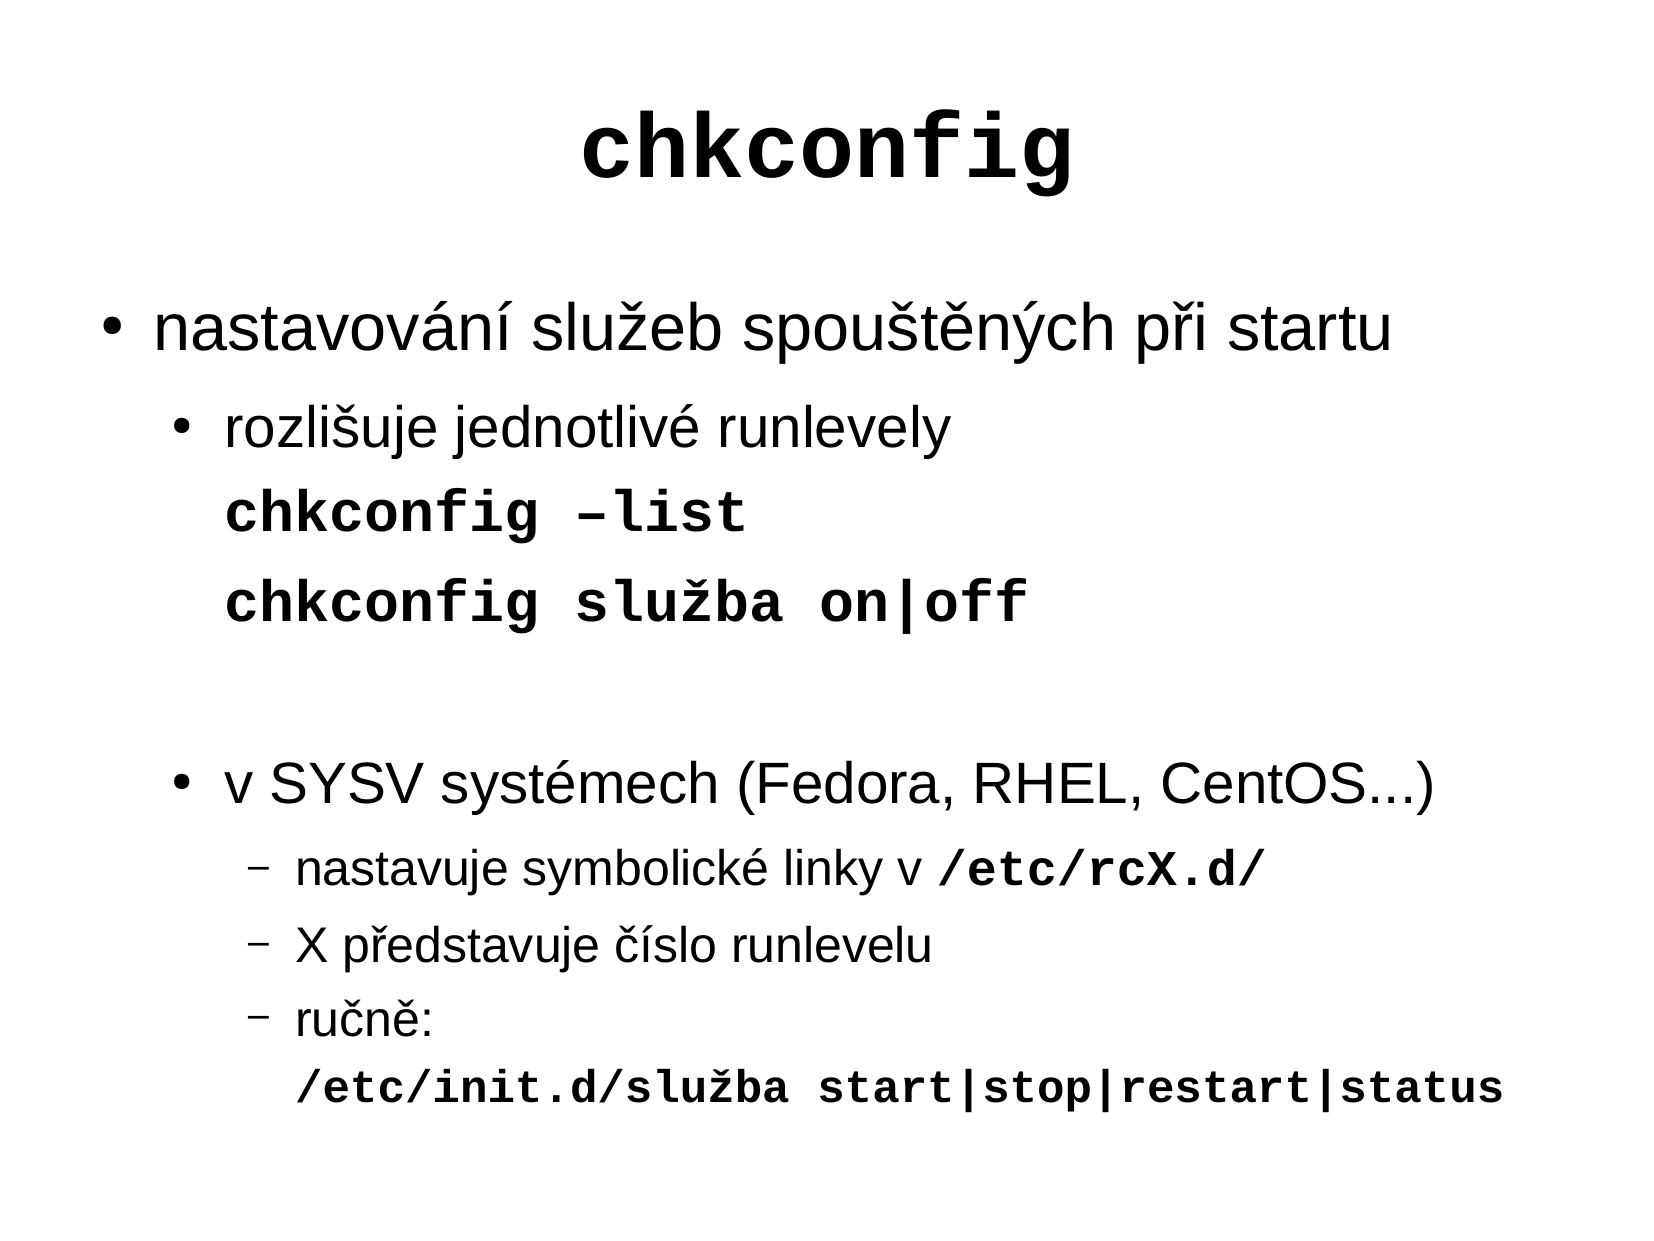

# chkconfig
nastavování služeb spouštěných při startu
rozlišuje jednotlivé runlevely
chkconfig –list
chkconfig služba on|off
v SYSV systémech (Fedora, RHEL, CentOS...)
nastavuje symbolické linky v /etc/rcX.d/
X představuje číslo runlevelu
ručně:
/etc/init.d/služba start|stop|restart|status